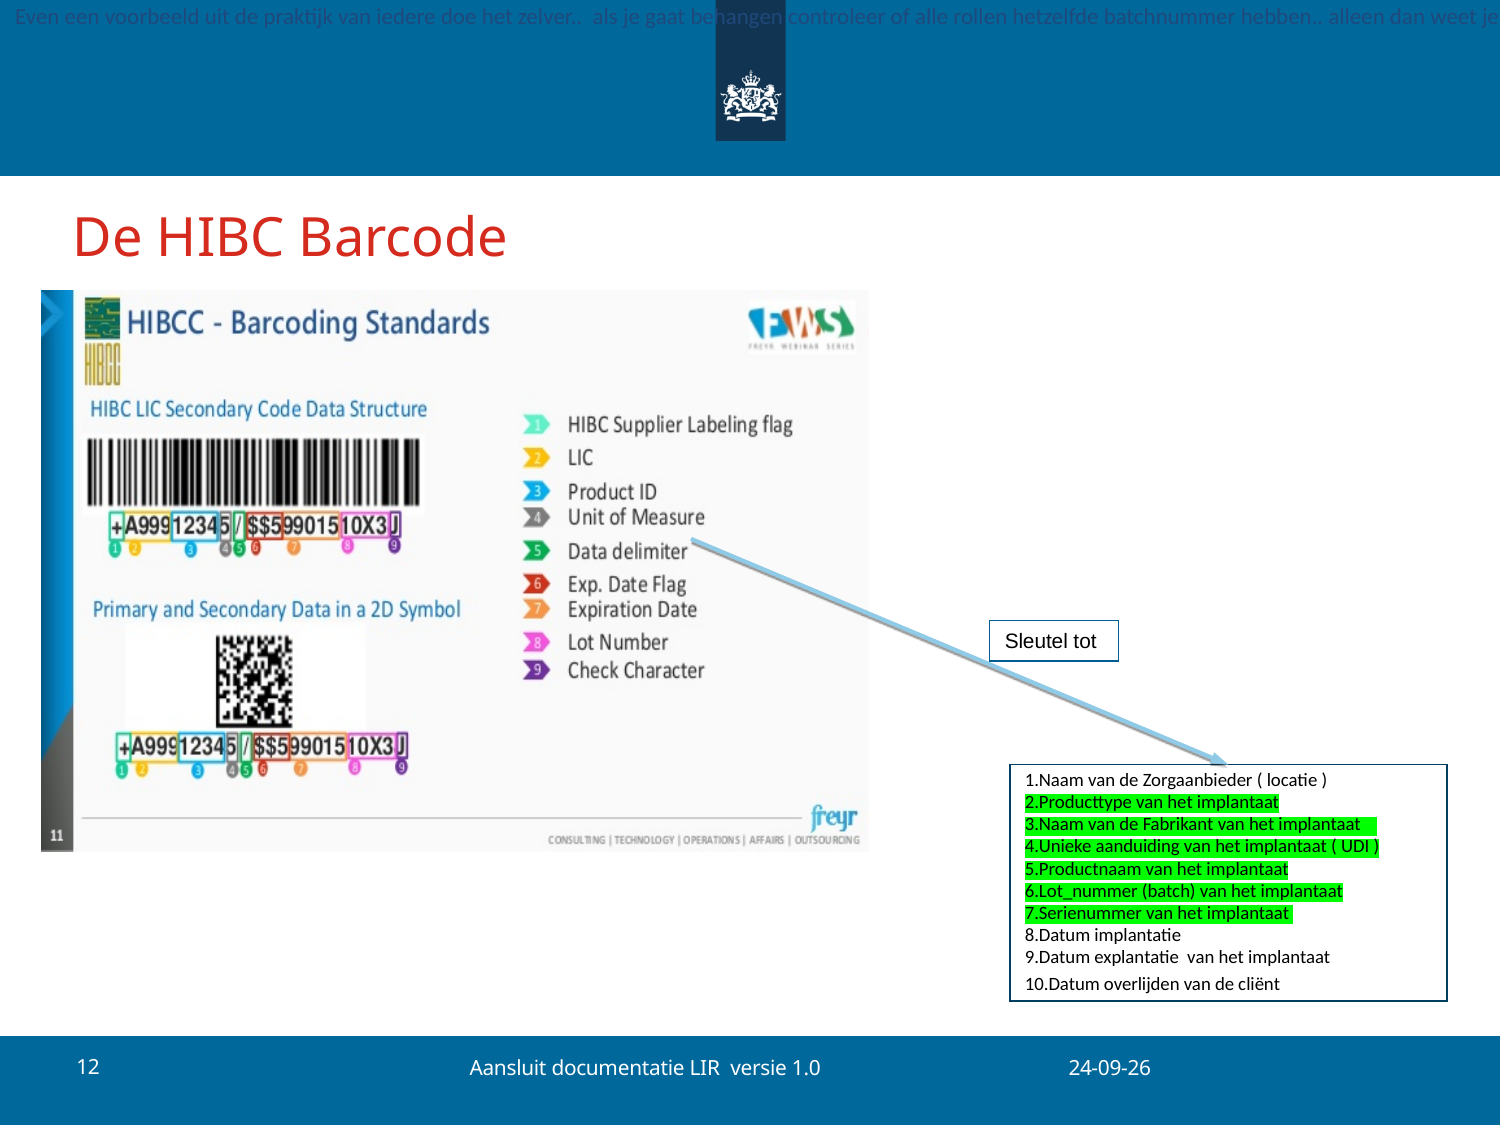

Even een voorbeeld uit de praktijk van iedere doe het zelver.. als je gaat behangen controleer of alle rollen hetzelfde batchnummer hebben.. alleen dan weet je zeker dat ze uit een en dezelfde productie gang komen en dat alle rollen exact dezelfde eigenschappen hebben ( kleur, rek enz )
# De HIBC Barcode
Sleutel tot
Naam van de Zorgaanbieder ( locatie )
Producttype van het implantaat
Naam van de Fabrikant van het implantaat
Unieke aanduiding van het implantaat ( UDI )
Productnaam van het implantaat
Lot_nummer (batch) van het implantaat
Serienummer van het implantaat
Datum implantatie
Datum explantatie van het implantaat
Datum overlijden van de cliënt
Aansluit documentatie LIR versie 1.0